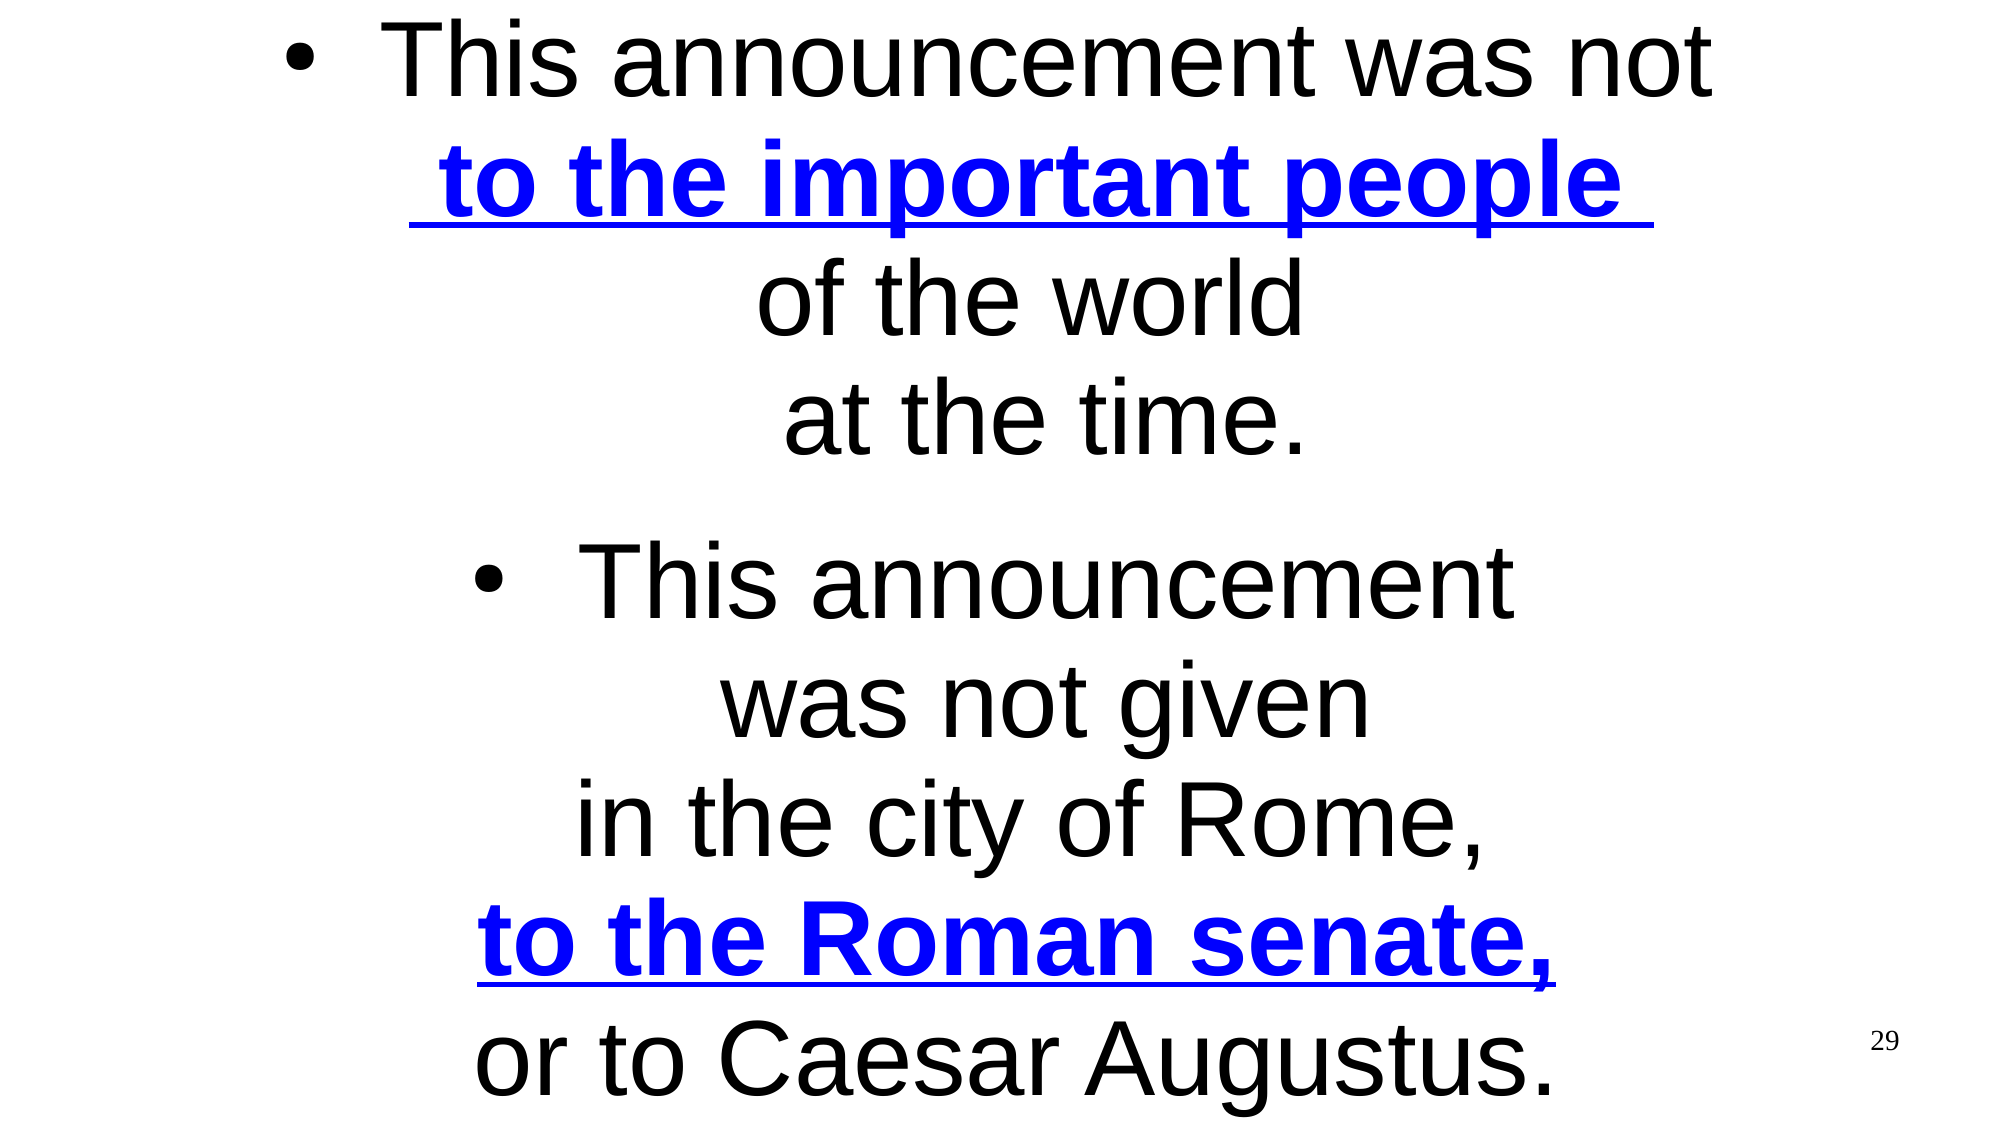

# This announcement was not to the important people of the world at the time.
 This announcement
 was not given
 in the city of Rome,
to the Roman senate,
or to Caesar Augustus.
29